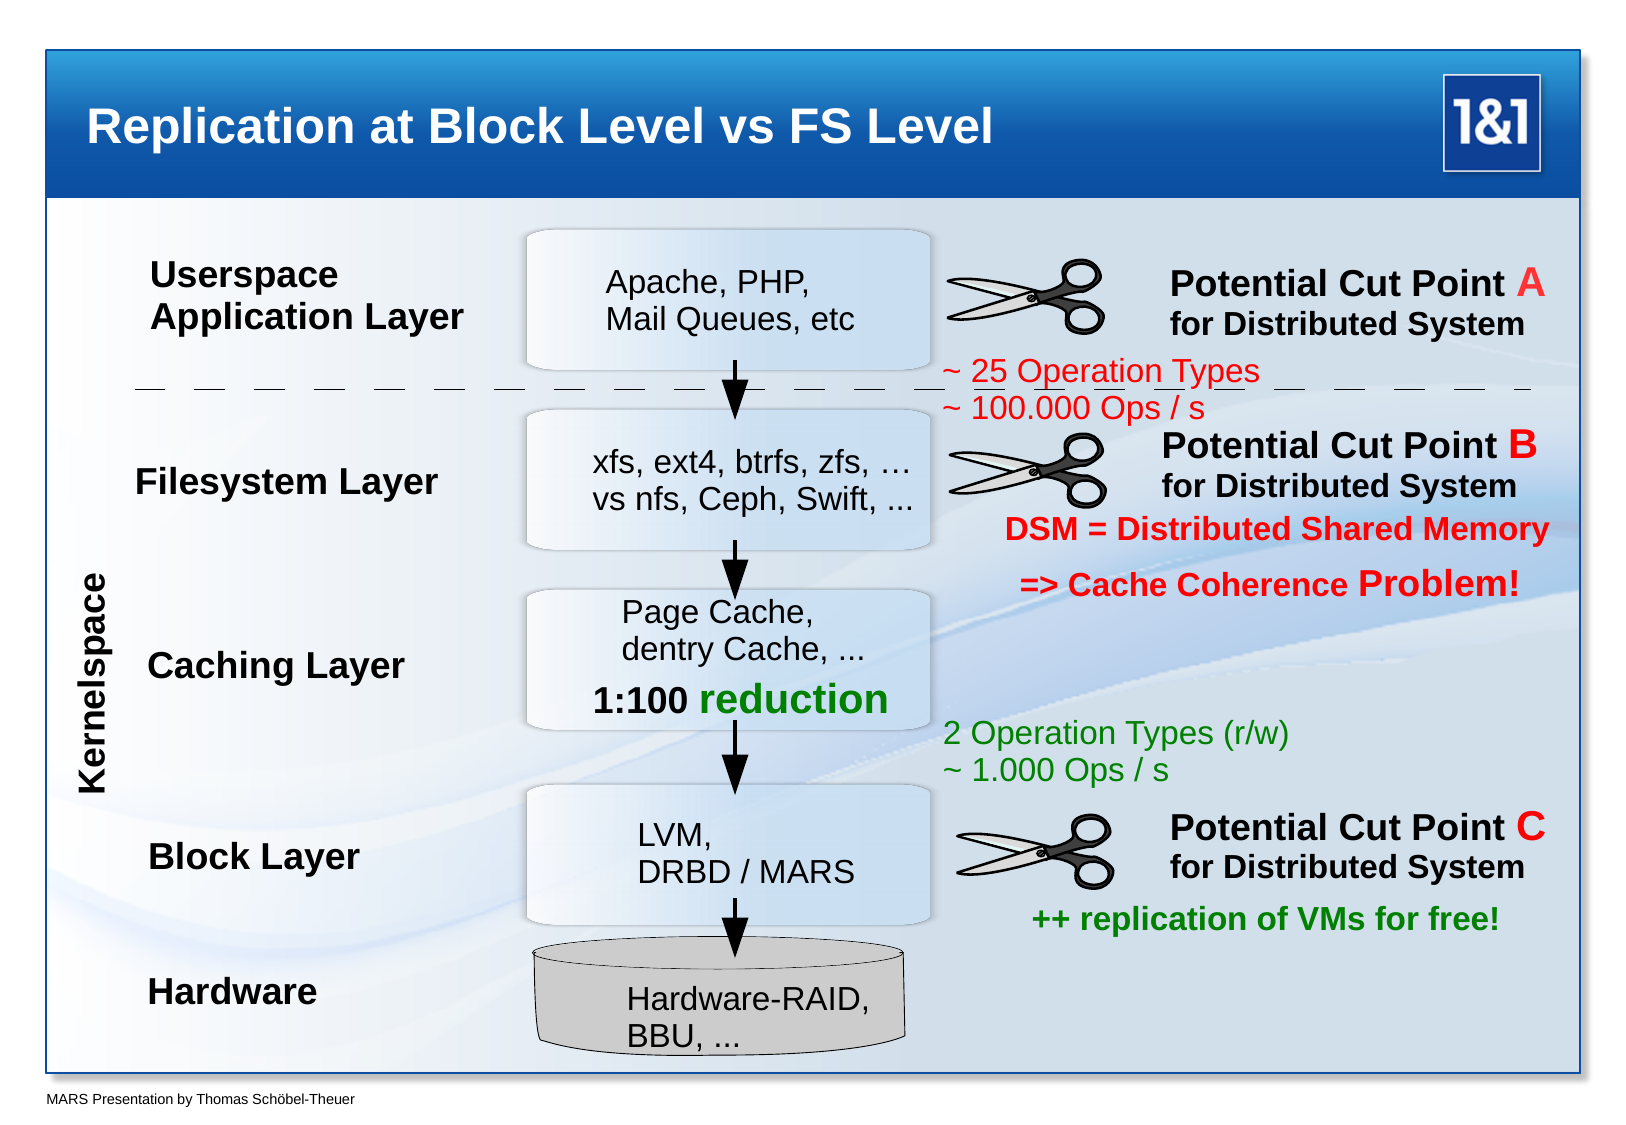

# Replication at Block Level vs FS Level
Userspace
Application Layer
Potential Cut Point A
for Distributed System
Apache, PHP,
Mail Queues, etc
~ 25 Operation Types
~ 100.000 Ops / s
Potential Cut Point B
for Distributed System
xfs, ext4, btrfs, zfs, …
vs nfs, Ceph, Swift, ...
Filesystem Layer
DSM = Distributed Shared Memory
=> Cache Coherence Problem!
Page Cache,
dentry Cache, ...
Caching Layer
Kernelspace
1:100 reduction
2 Operation Types (r/w)
~ 1.000 Ops / s
Potential Cut Point C
for Distributed System
LVM,
DRBD / MARS
Block Layer
++ replication of VMs for free!
Hardware
Hardware-RAID,
BBU, ...
MARS Presentation by Thomas Schöbel-Theuer